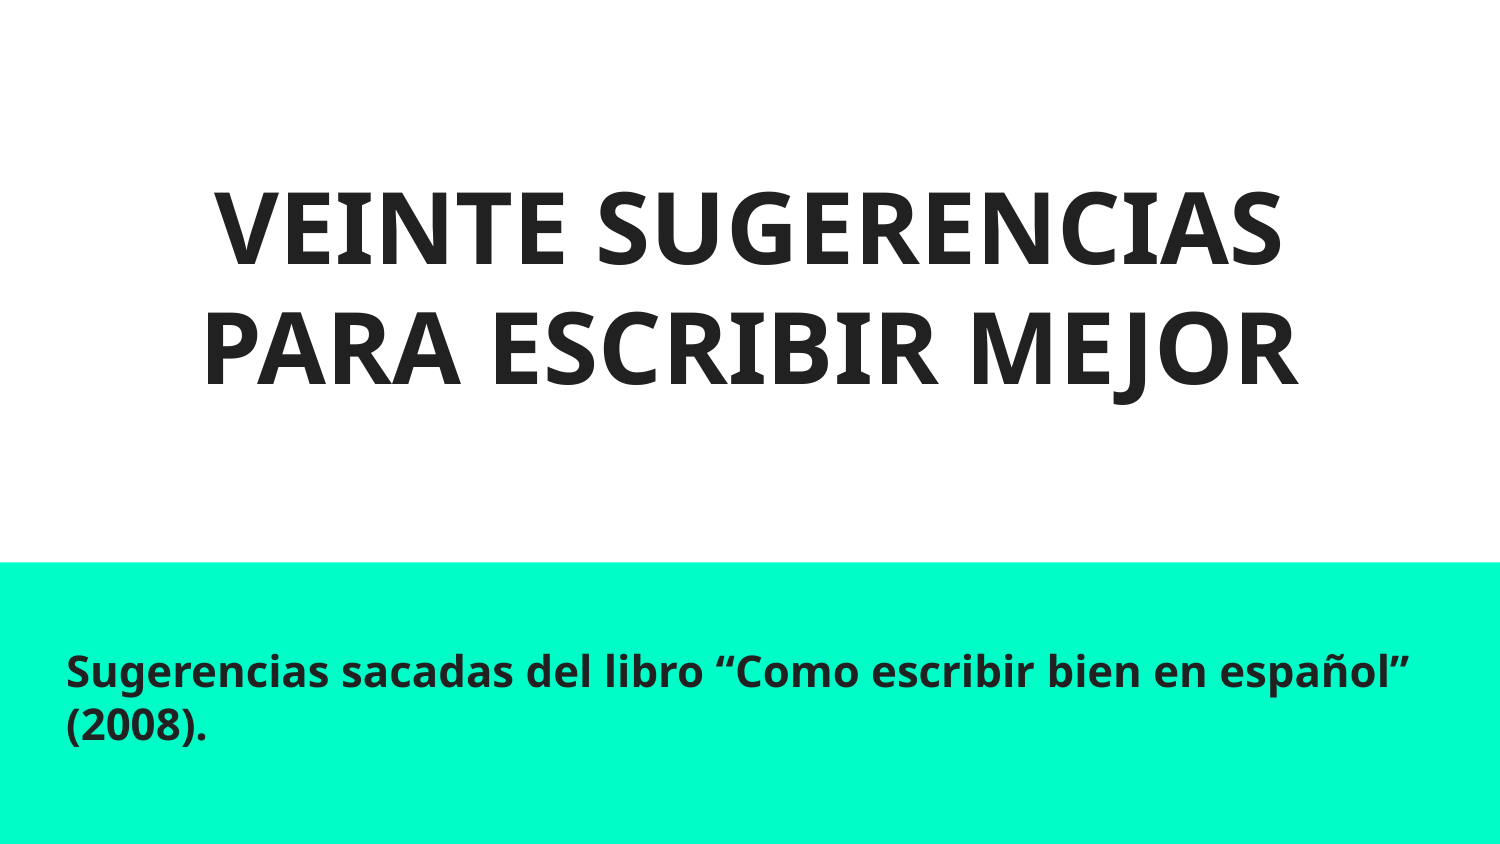

# VEINTE SUGERENCIAS PARA ESCRIBIR MEJOR
Sugerencias sacadas del libro “Como escribir bien en español” (2008).